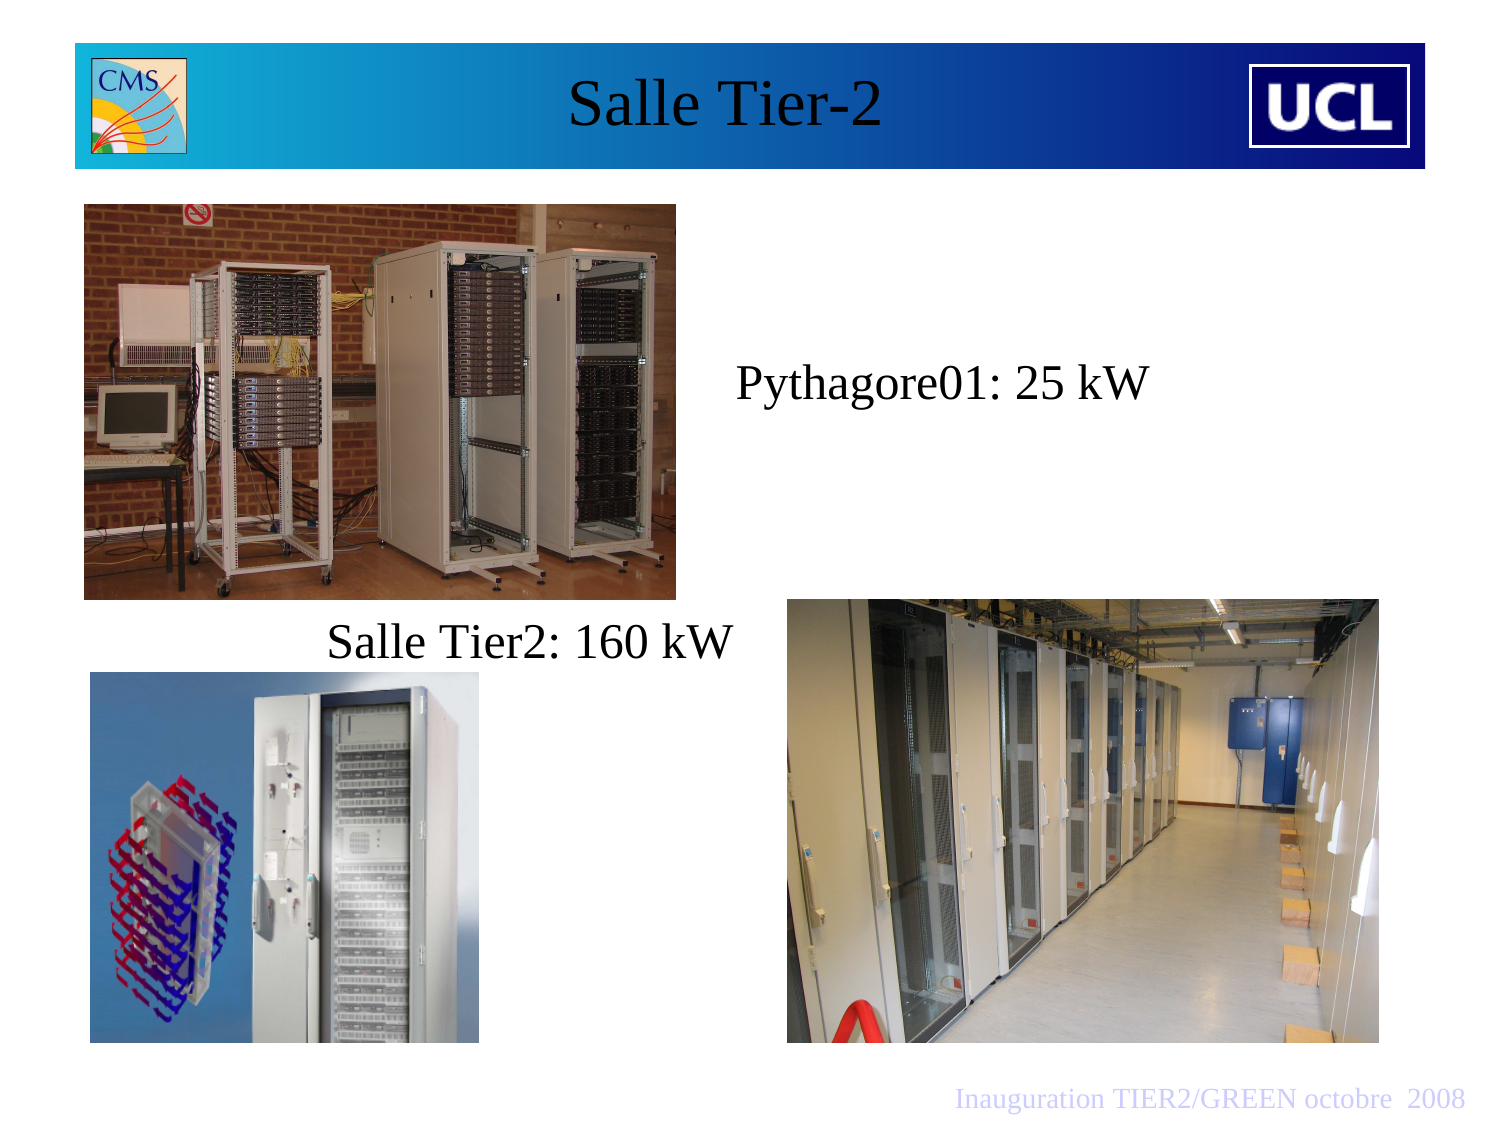

Salle Tier-2
Pythagore01: 25 kW
Salle Tier2: 160 kW
Inauguration TIER2/GREEN octobre 2008